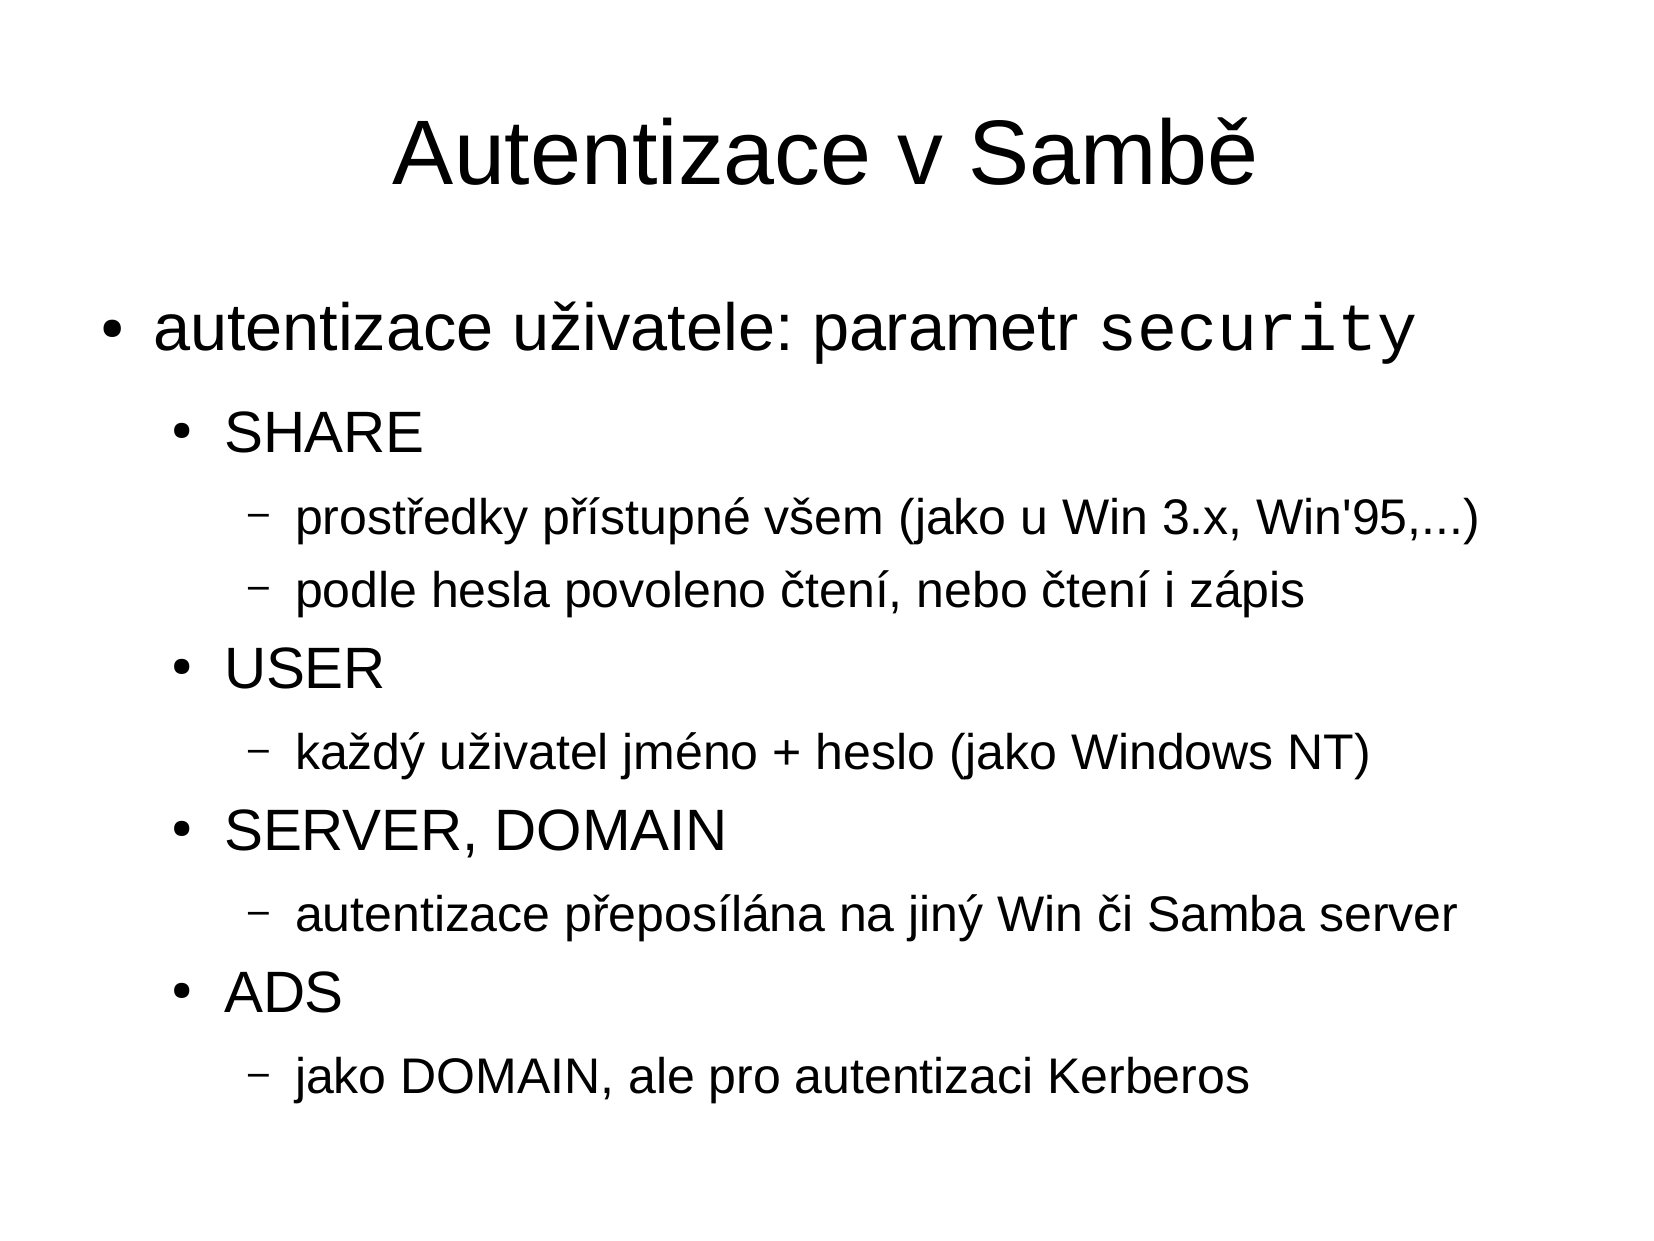

# Autentizace v Sambě
autentizace uživatele: parametr security
SHARE
prostředky přístupné všem (jako u Win 3.x, Win'95,...)
podle hesla povoleno čtení, nebo čtení i zápis
USER
každý uživatel jméno + heslo (jako Windows NT)
SERVER, DOMAIN
autentizace přeposílána na jiný Win či Samba server
ADS
jako DOMAIN, ale pro autentizaci Kerberos